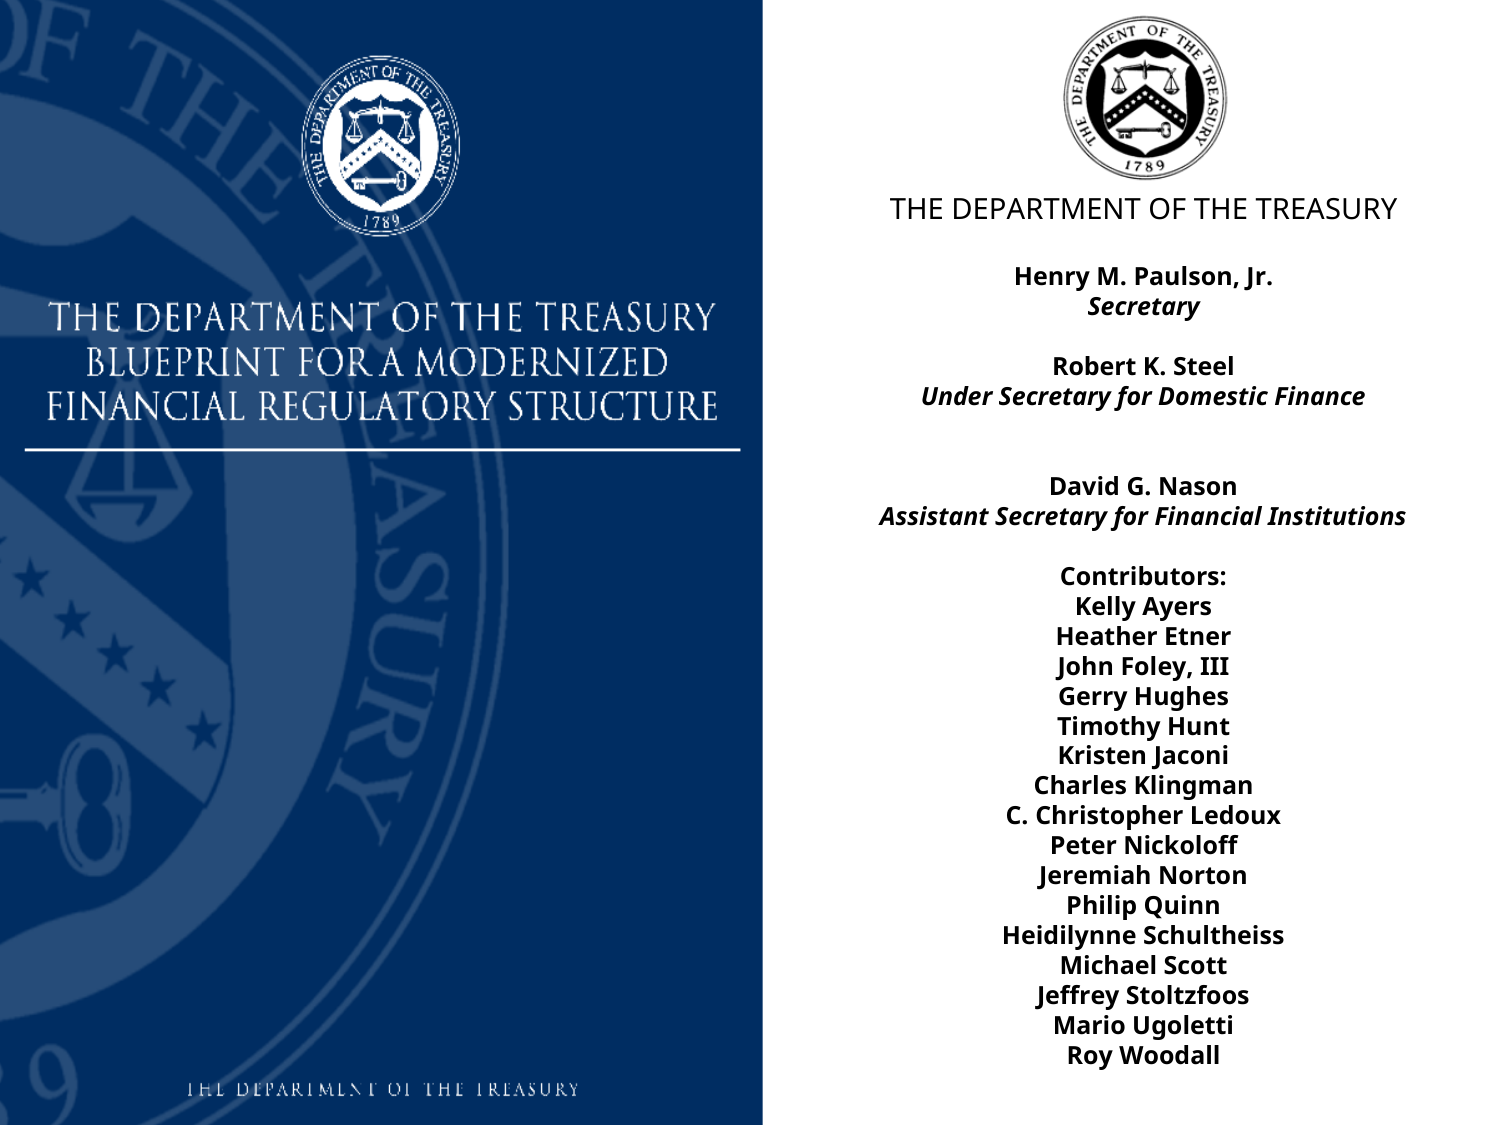

THE DEPARTMENT OF THE TREASURY
Henry M. Paulson, Jr.
Secretary
Robert K. Steel
Under Secretary for Domestic Finance
David G. Nason
Assistant Secretary for Financial Institutions
Contributors:
Kelly Ayers
Heather Etner
John Foley, III
Gerry Hughes
Timothy Hunt
Kristen Jaconi
Charles Klingman
C. Christopher Ledoux
Peter Nickoloff
Jeremiah Norton
Philip Quinn
Heidilynne Schultheiss
Michael Scott
Jeffrey Stoltzfoos
Mario Ugoletti
Roy Woodall